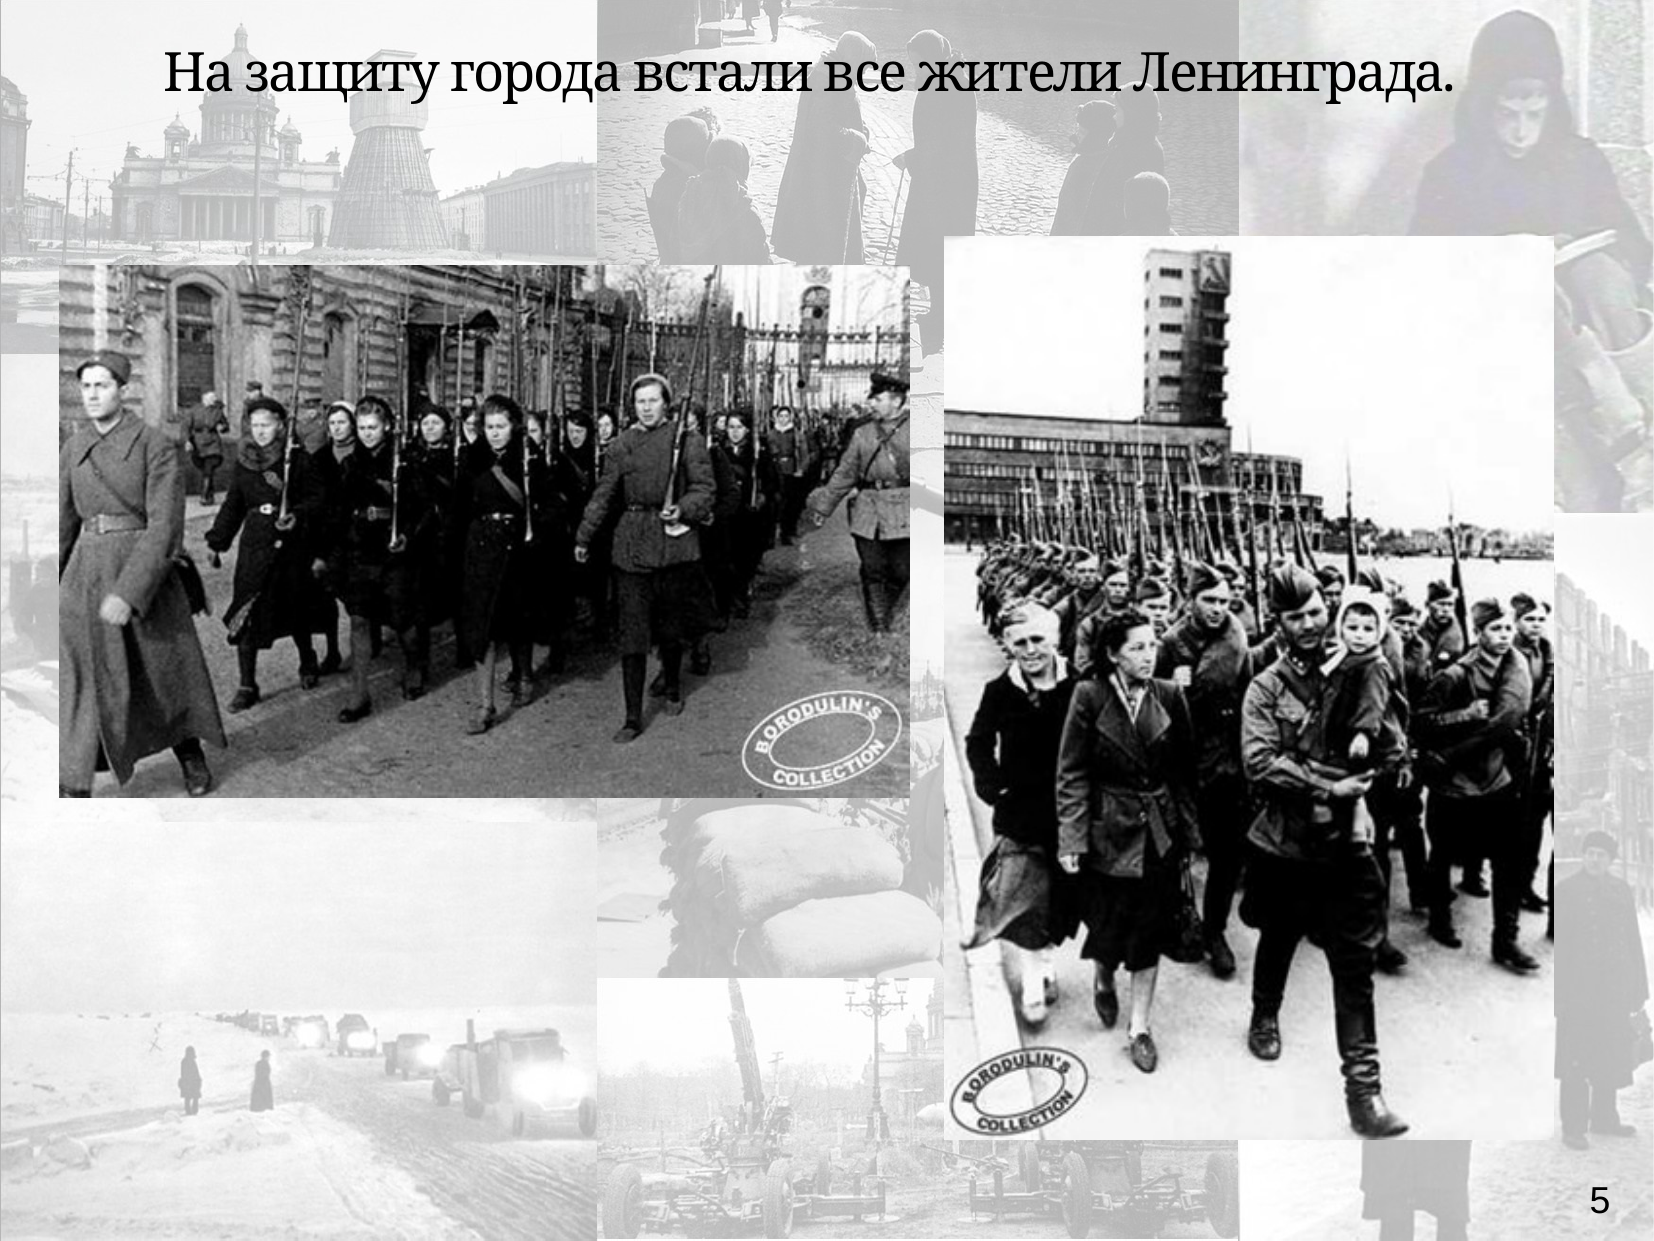

На защиту города встали все жители Ленинграда.